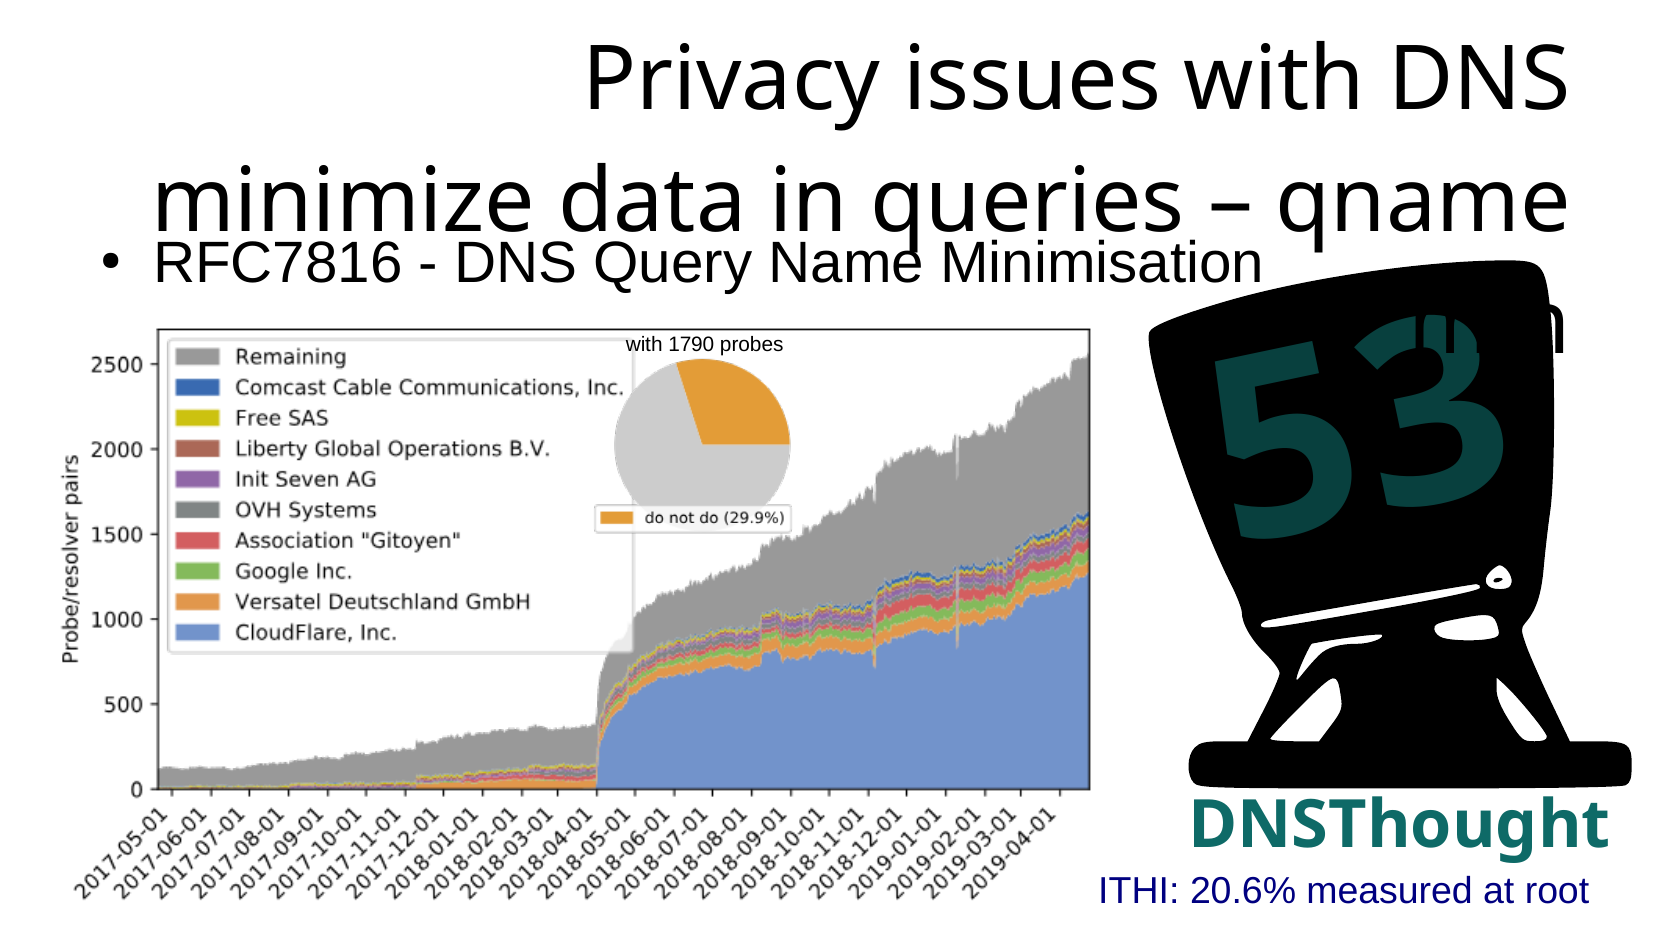

# Privacy issues with DNS minimize data in queries – qname min
RFC7816 - DNS Query Name Minimisation
with 1790 probes
DNSThought
ITHI: 20.6% measured at root